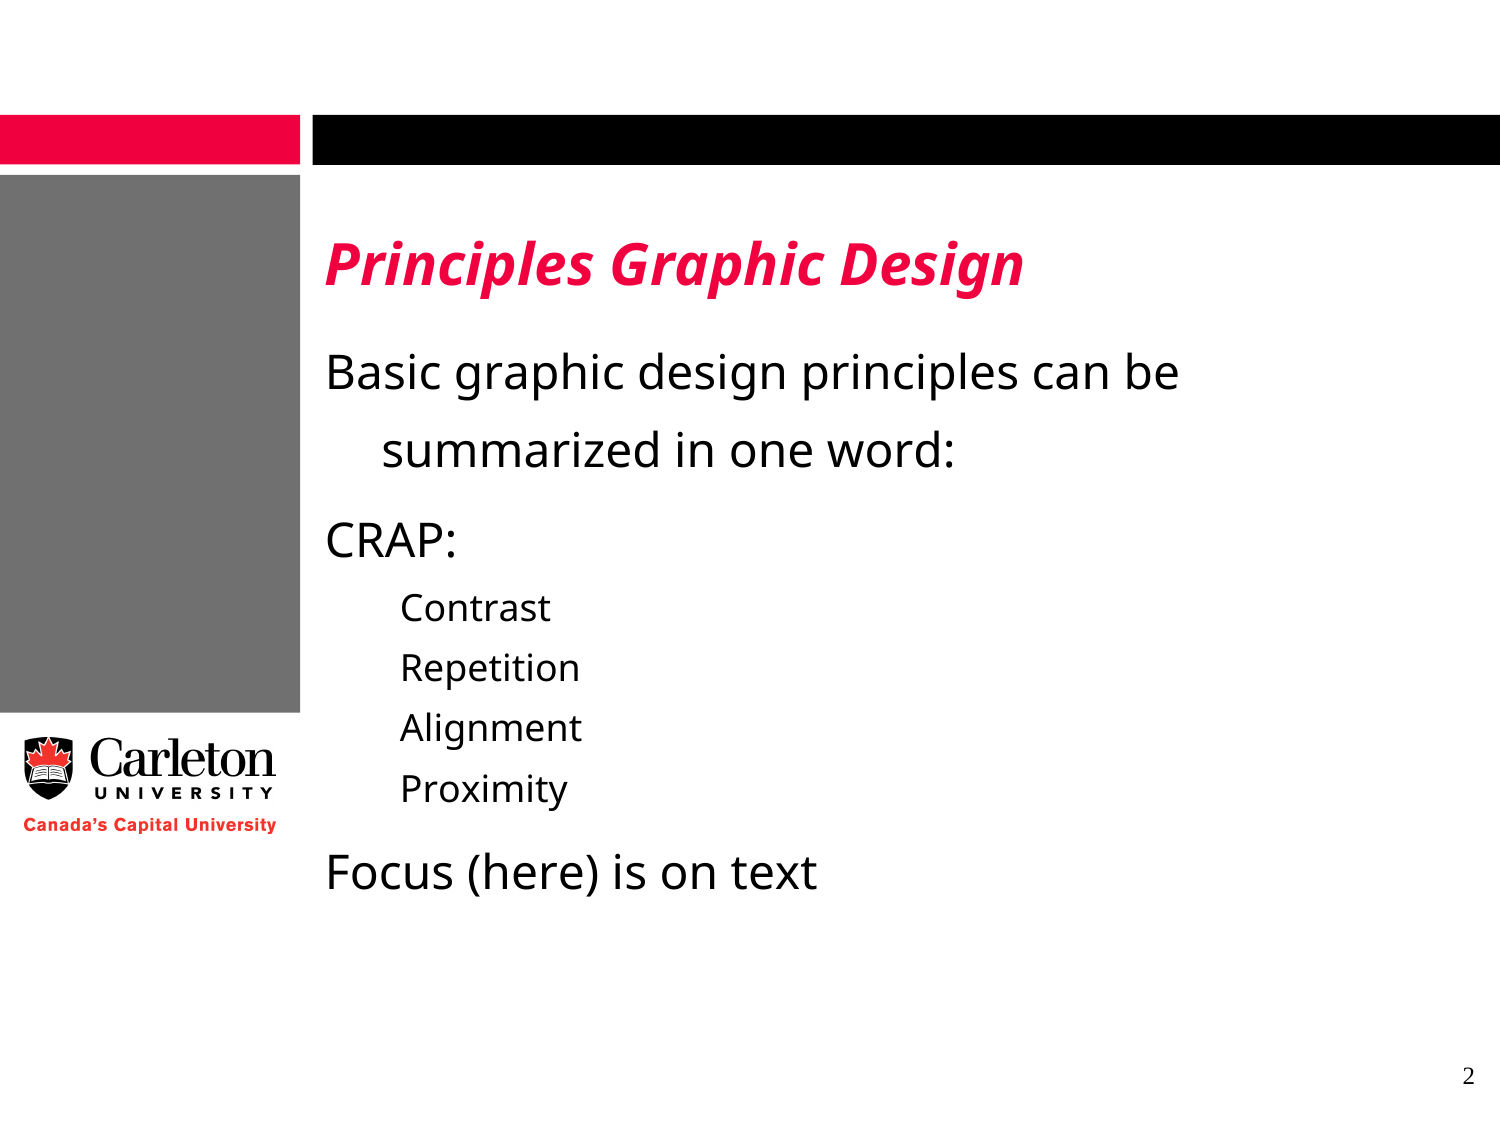

# Principles Graphic Design
Basic graphic design principles can be summarized in one word:
CRAP:
Contrast
Repetition
Alignment
Proximity
Focus (here) is on text
2